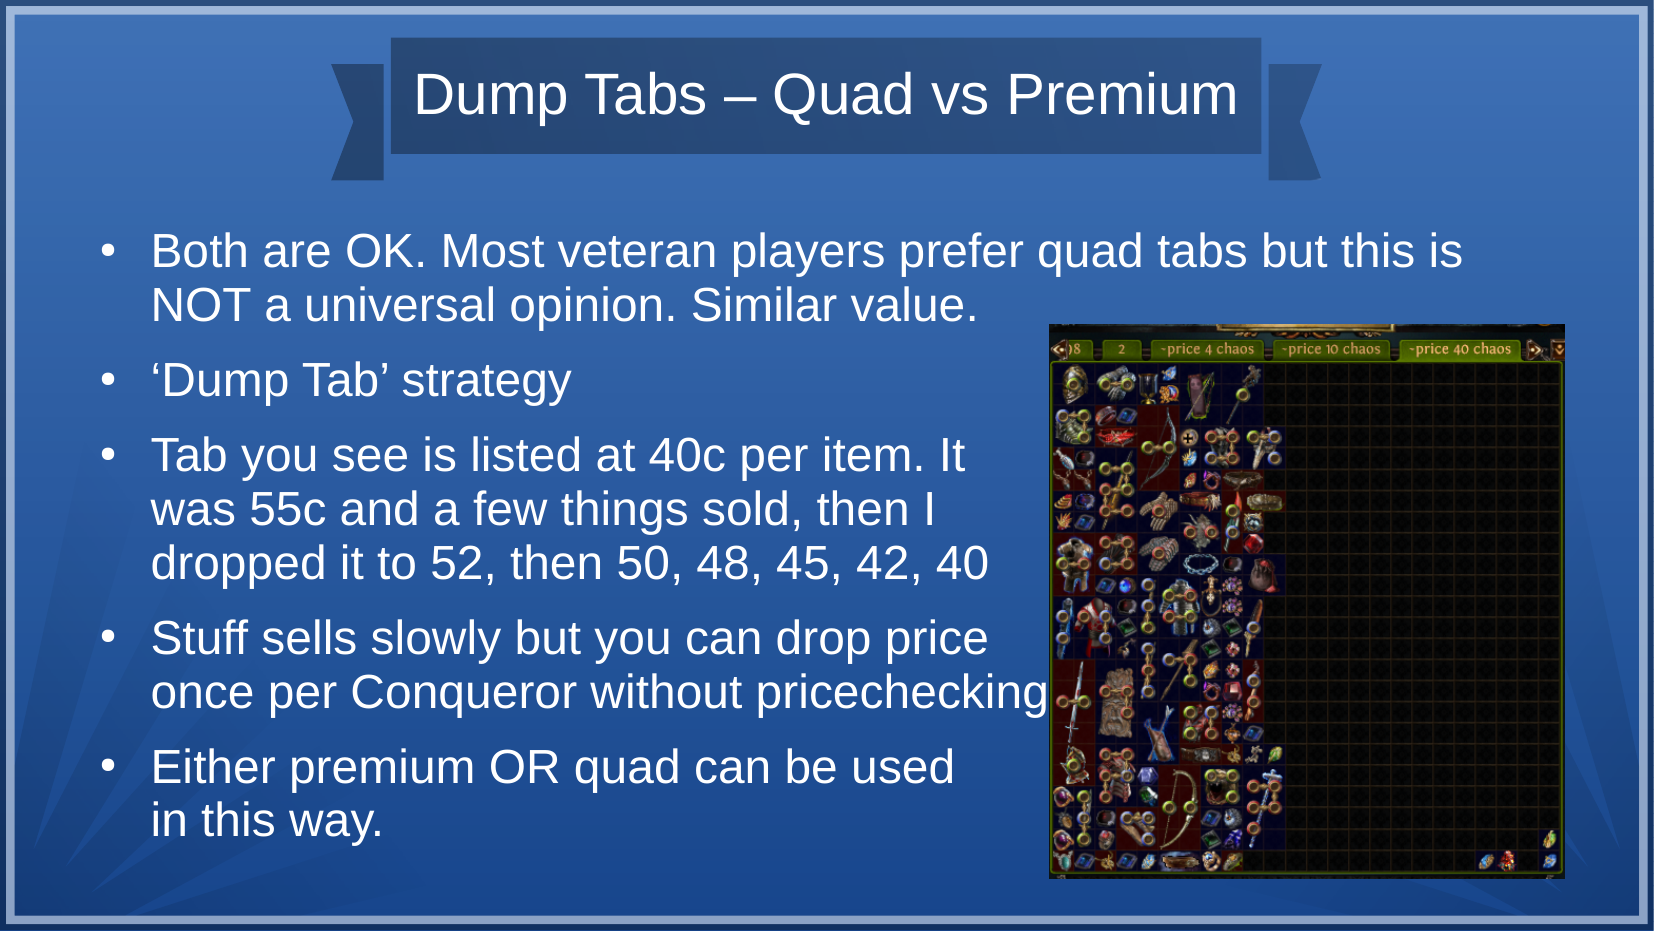

# Dump Tabs – Quad vs Premium
Both are OK. Most veteran players prefer quad tabs but this is NOT a universal opinion. Similar value.
‘Dump Tab’ strategy
Tab you see is listed at 40c per item. It was 55c and a few things sold, then I dropped it to 52, then 50, 48, 45, 42, 40
Stuff sells slowly but you can drop price once per Conqueror without pricechecking
Either premium OR quad can be used in this way.